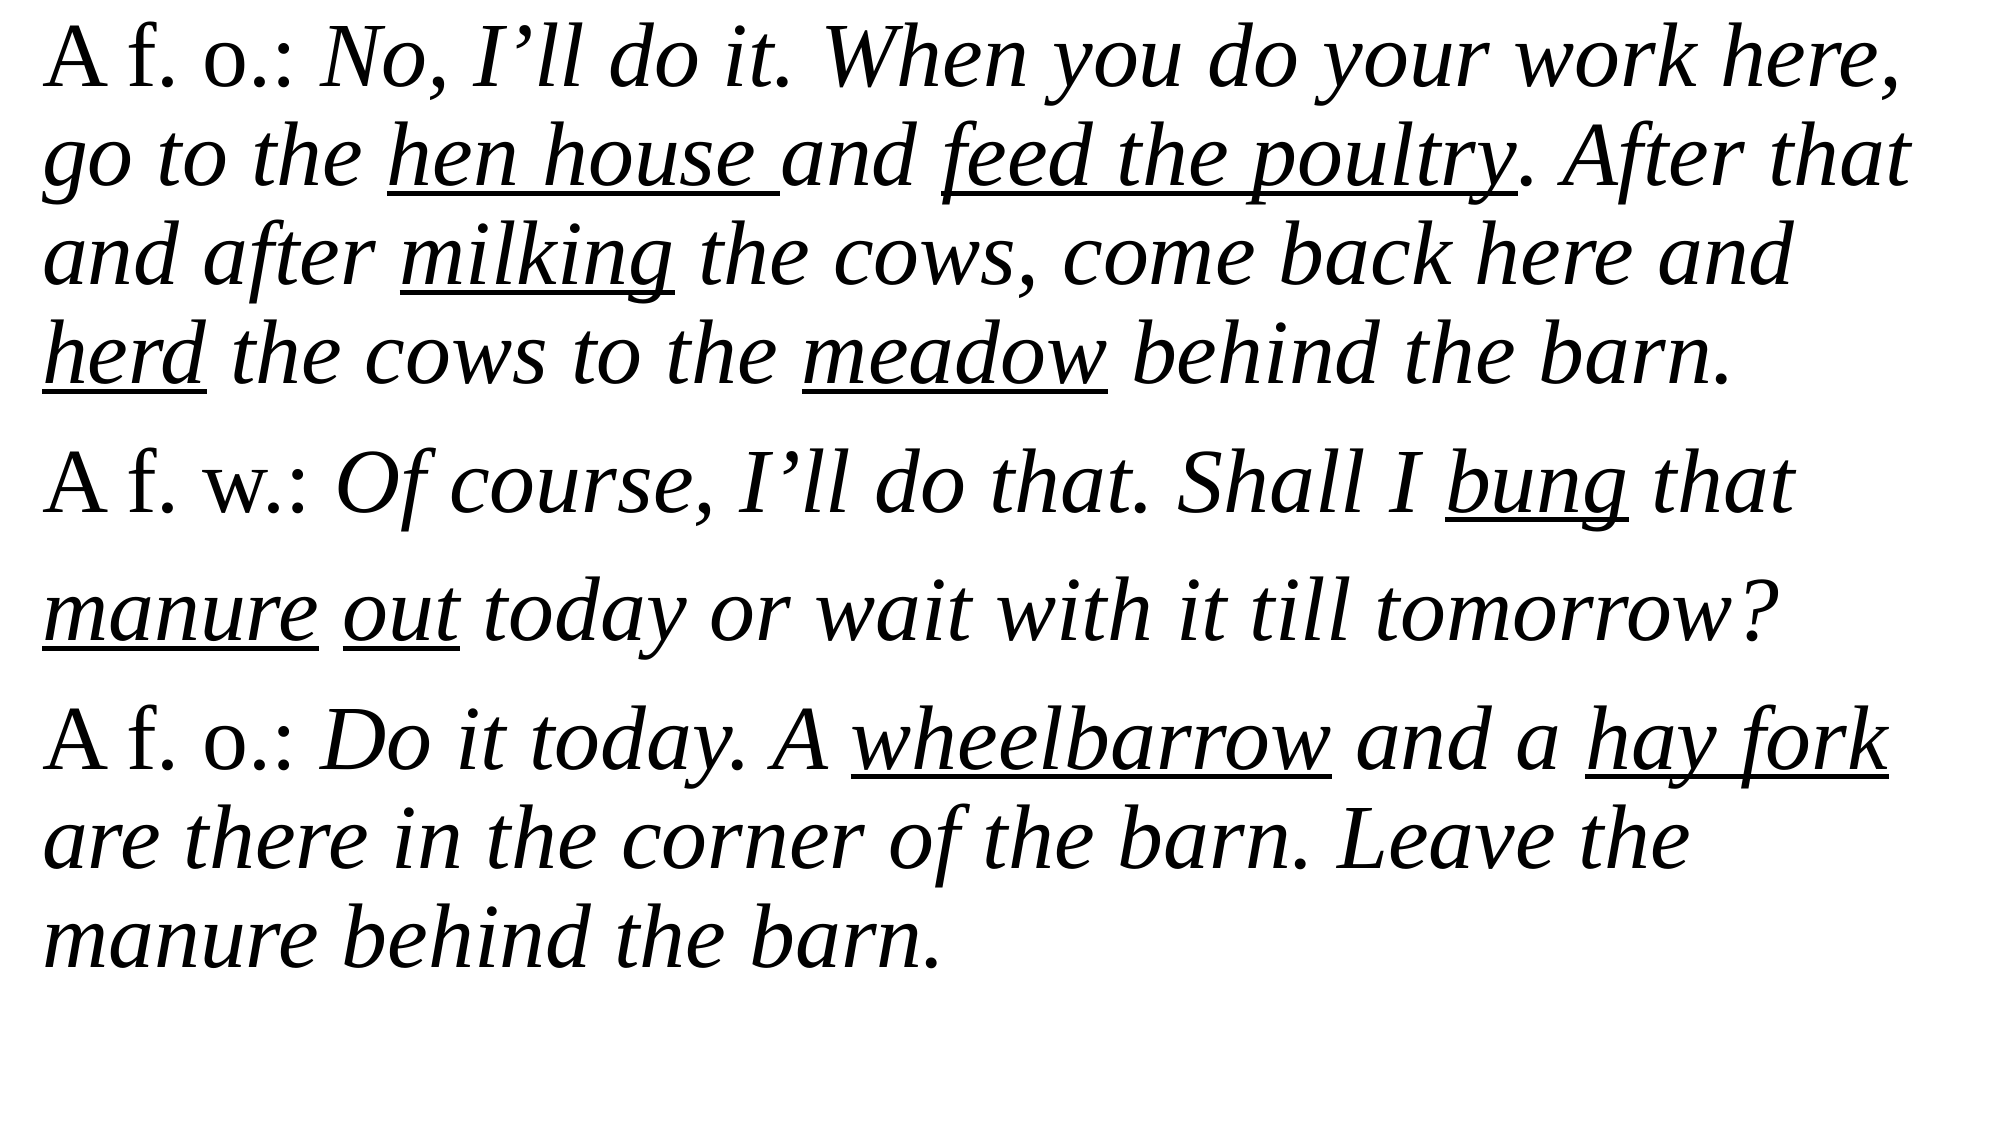

# A f. o.: No, I’ll do it. When you do your work here, go to the hen house and feed the poultry. After that and after milking the cows, come back here and herd the cows to the meadow behind the barn.
A f. w.: Of course, I’ll do that. Shall I bung that
manure out today or wait with it till tomorrow?
A f. o.: Do it today. A wheelbarrow and a hay fork are there in the corner of the barn. Leave the manure behind the barn.